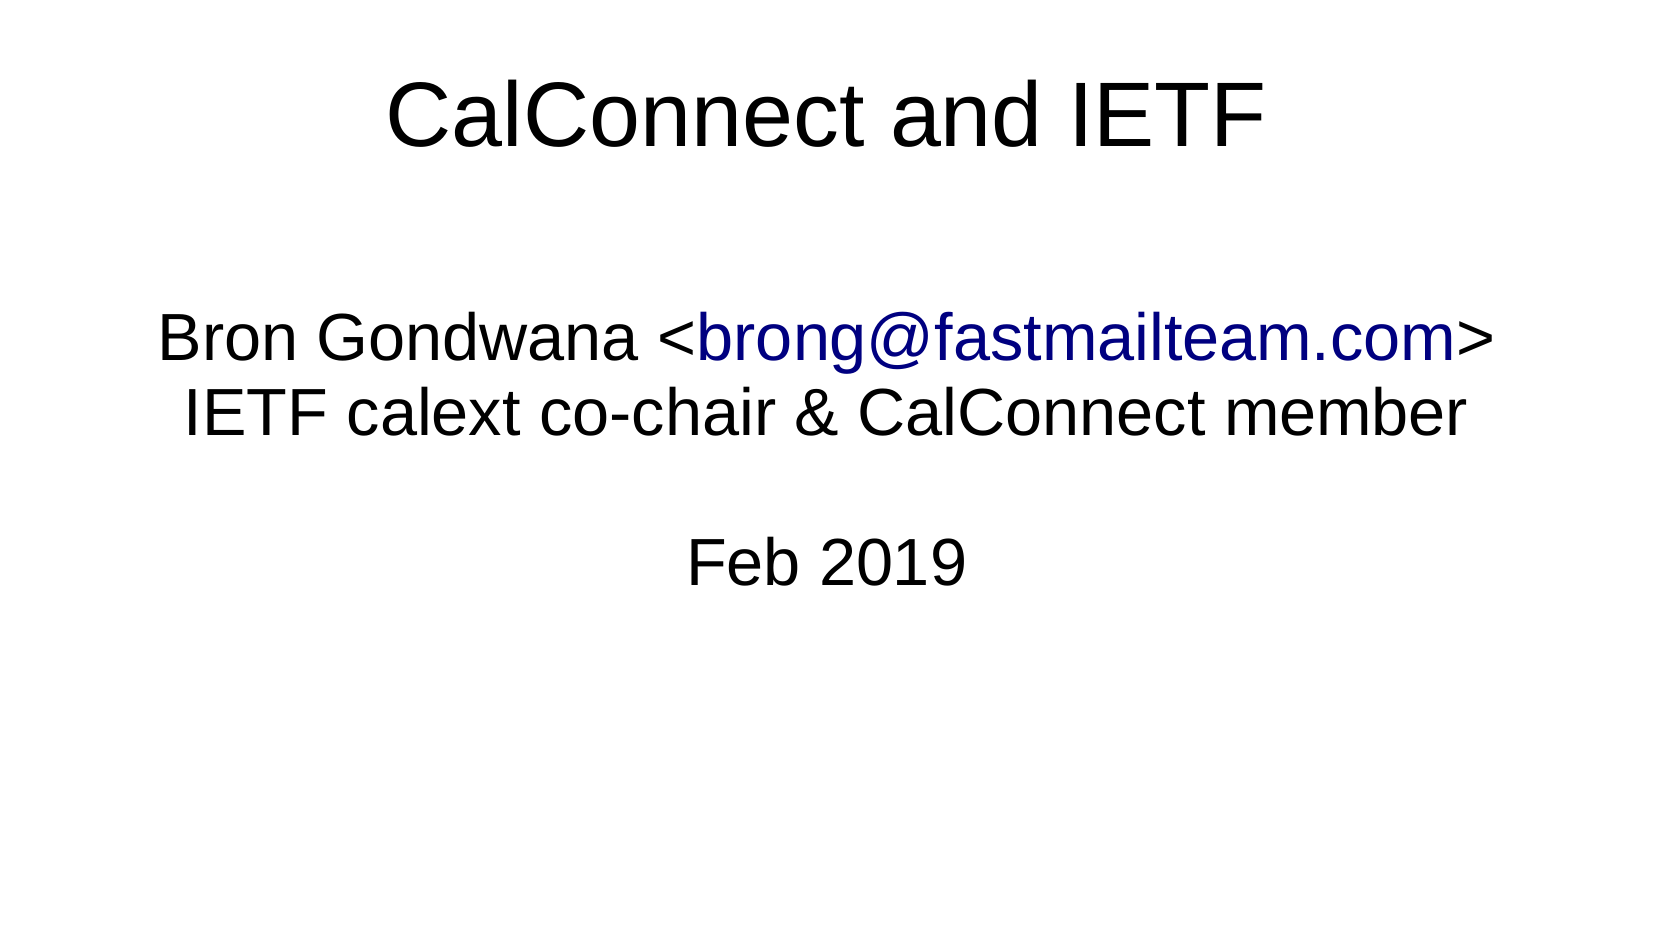

# CalConnect and IETF
Bron Gondwana <brong@fastmailteam.com>
IETF calext co-chair & CalConnect member
Feb 2019